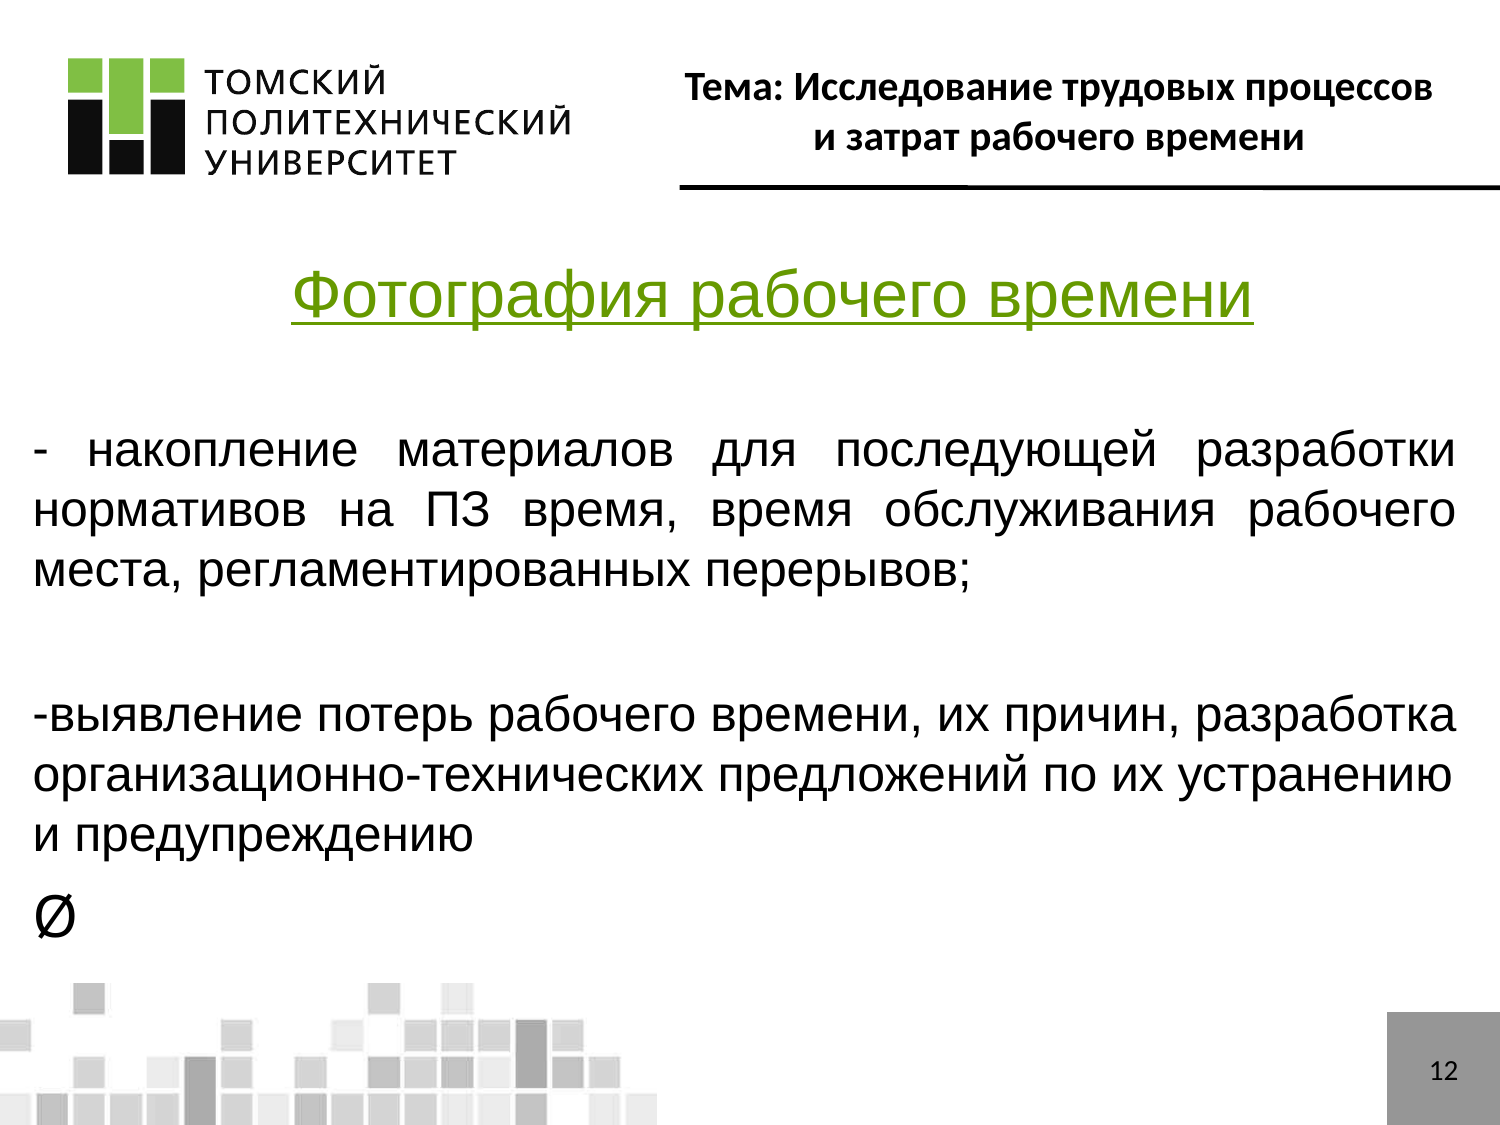

# Тема: Исследование трудовых процессов и затрат рабочего времени
Фотография рабочего времени
 накопление материалов для последующей разработки нормативов на ПЗ время, время обслуживания рабочего места, регламентированных перерывов;
выявление потерь рабочего времени, их причин, разработка организационно-технических предложений по их устранению и предупреждению
12